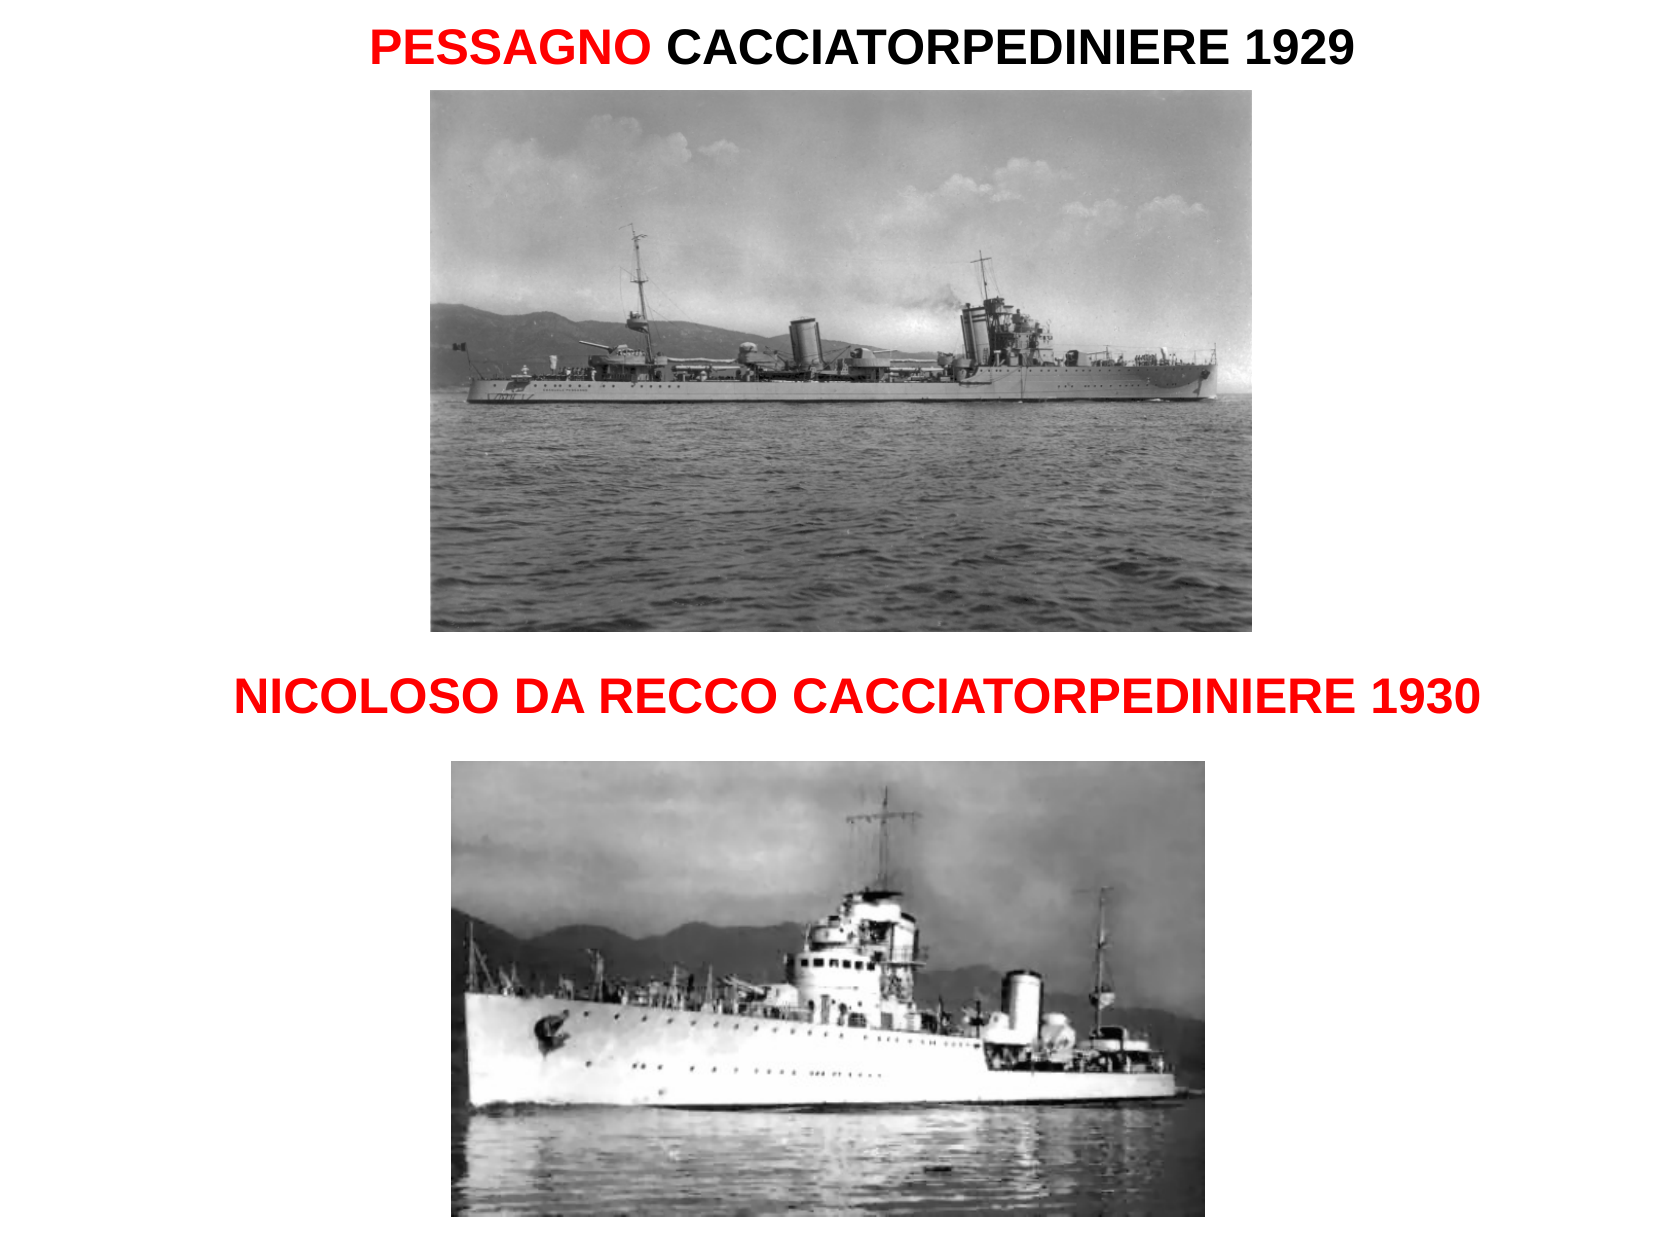

PESSAGNO CACCIATORPEDINIERE 1929
NICOLOSO DA RECCO CACCIATORPEDINIERE 1930